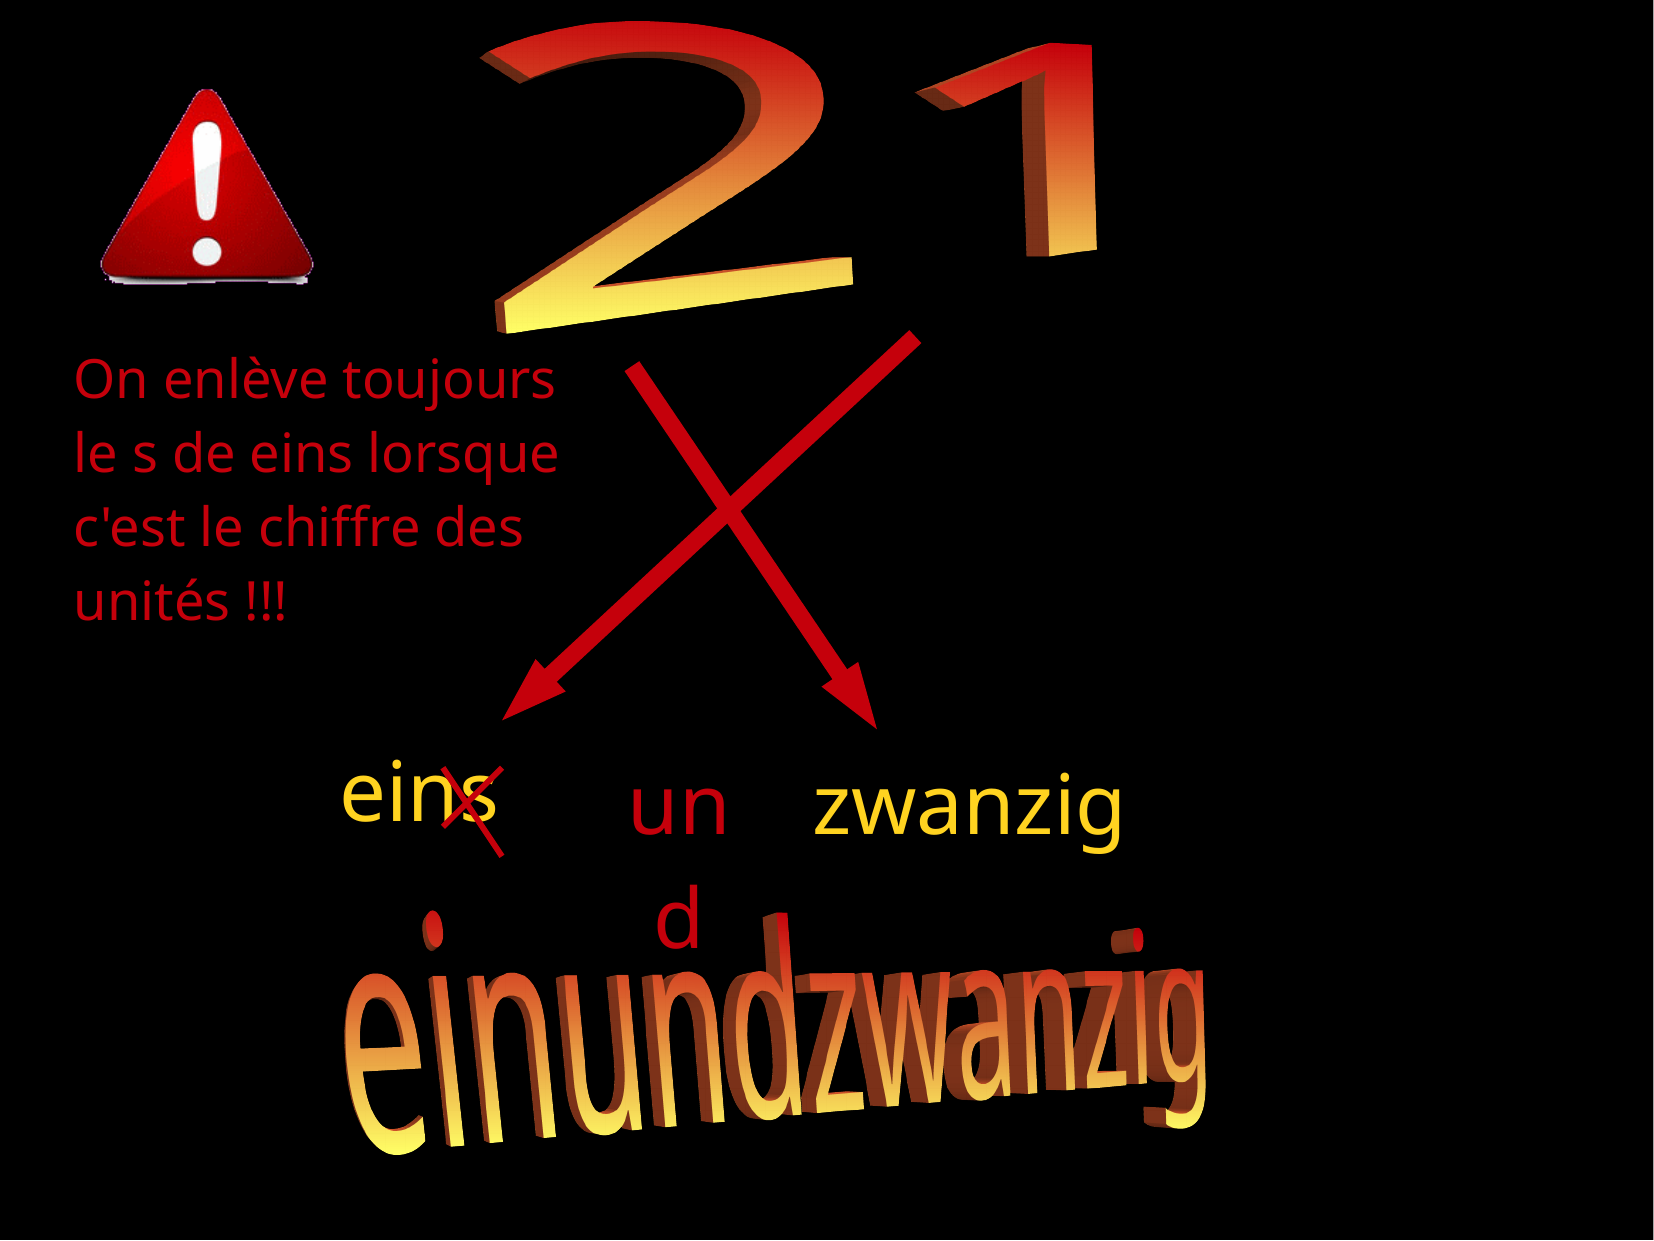

21
On enlève toujours le s de eins lorsque c'est le chiffre des unités !!!
eins
und
zwanzig
einundzwanzig